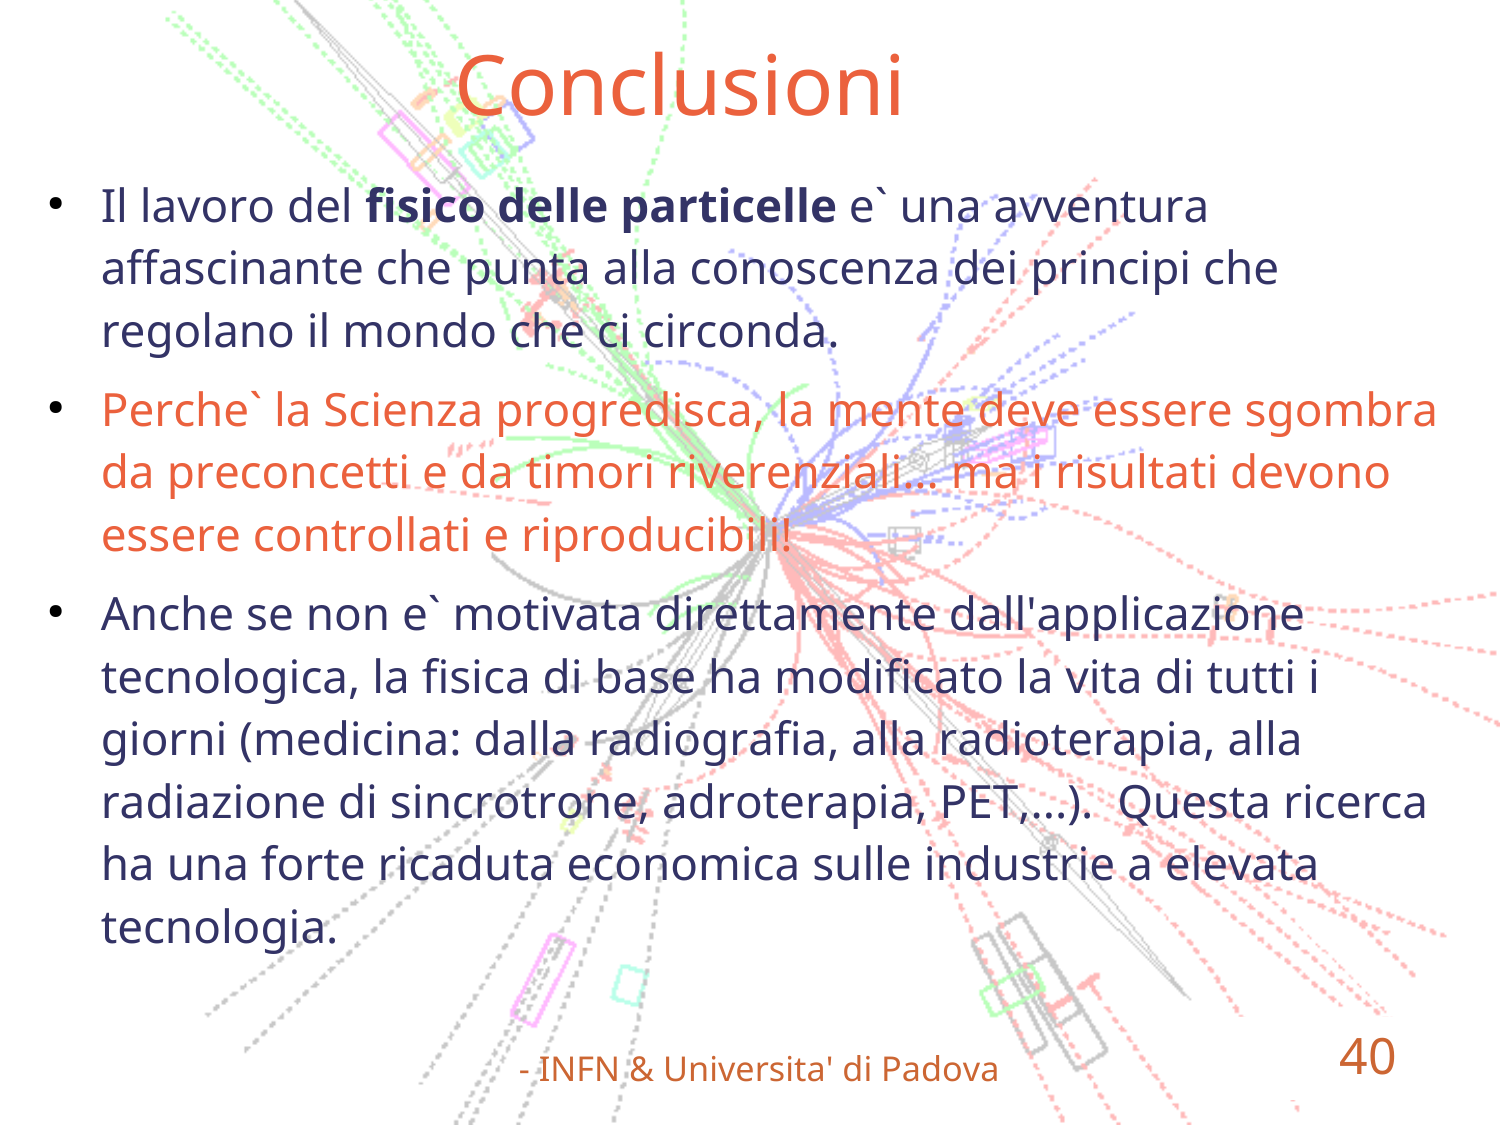

# Conclusioni
Il lavoro del fisico delle particelle e` una avventura affascinante che punta alla conoscenza dei principi che regolano il mondo che ci circonda.
Perche` la Scienza progredisca, la mente deve essere sgombra da preconcetti e da timori riverenziali... ma i risultati devono essere controllati e riproducibili!
Anche se non e` motivata direttamente dall'applicazione tecnologica, la fisica di base ha modificato la vita di tutti i giorni (medicina: dalla radiografia, alla radioterapia, alla radiazione di sincrotrone, adroterapia, PET,...). Questa ricerca ha una forte ricaduta economica sulle industrie a elevata tecnologia.